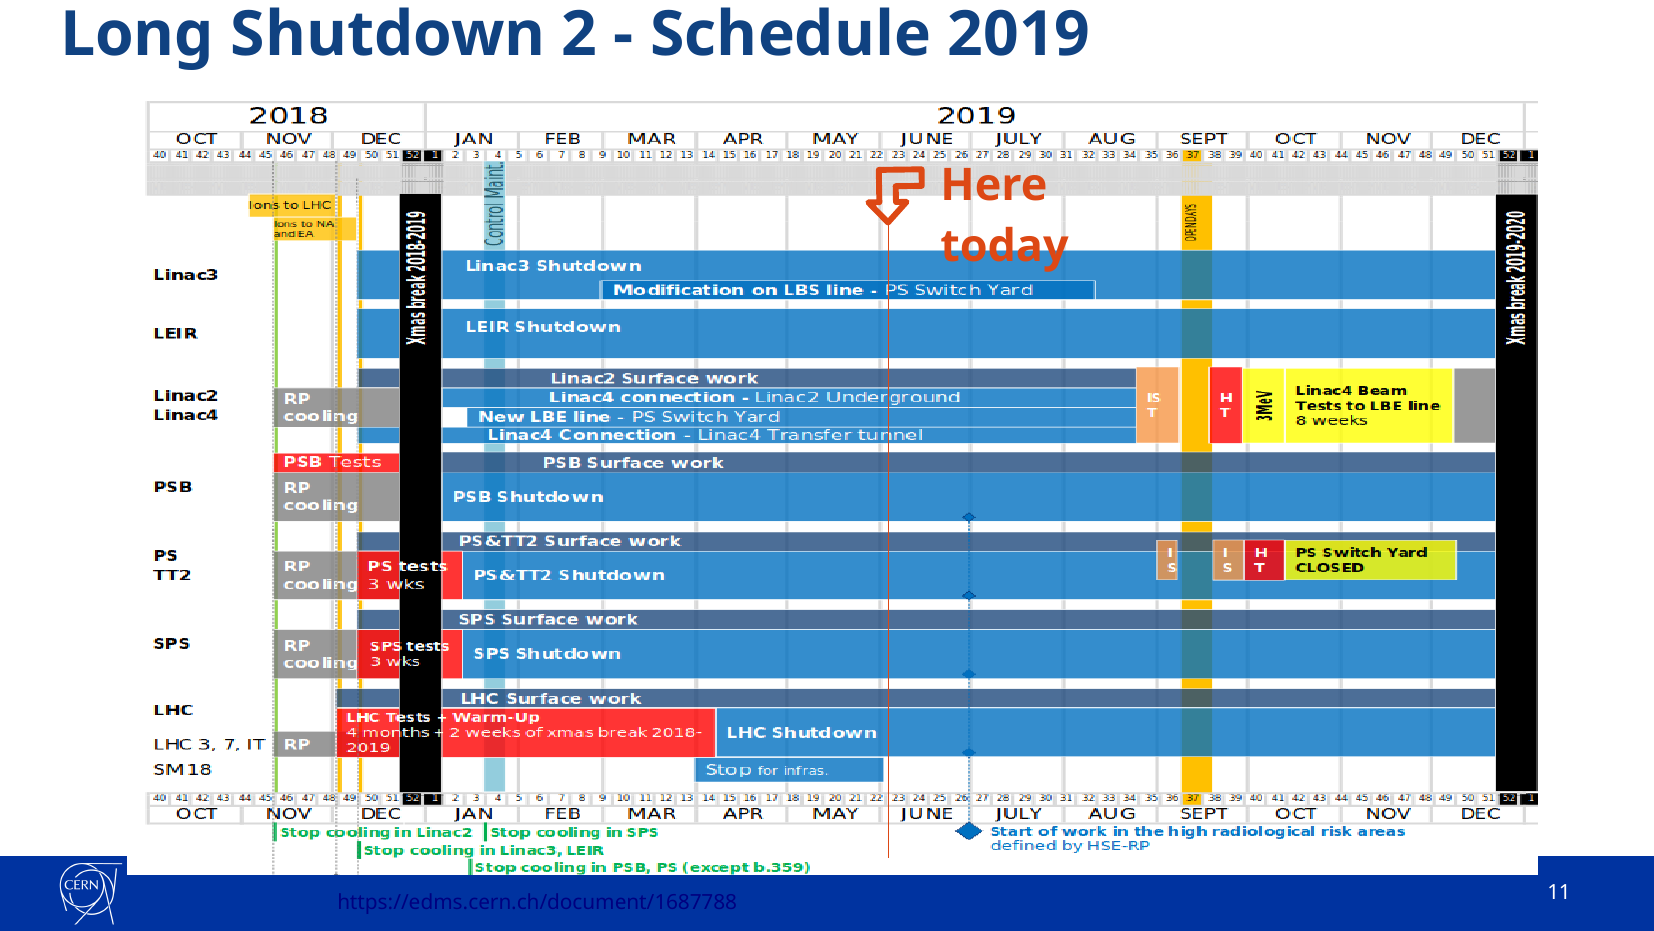

# Long Shutdown 2 - Schedule 2019
Here today
11
https://edms.cern.ch/document/1687788